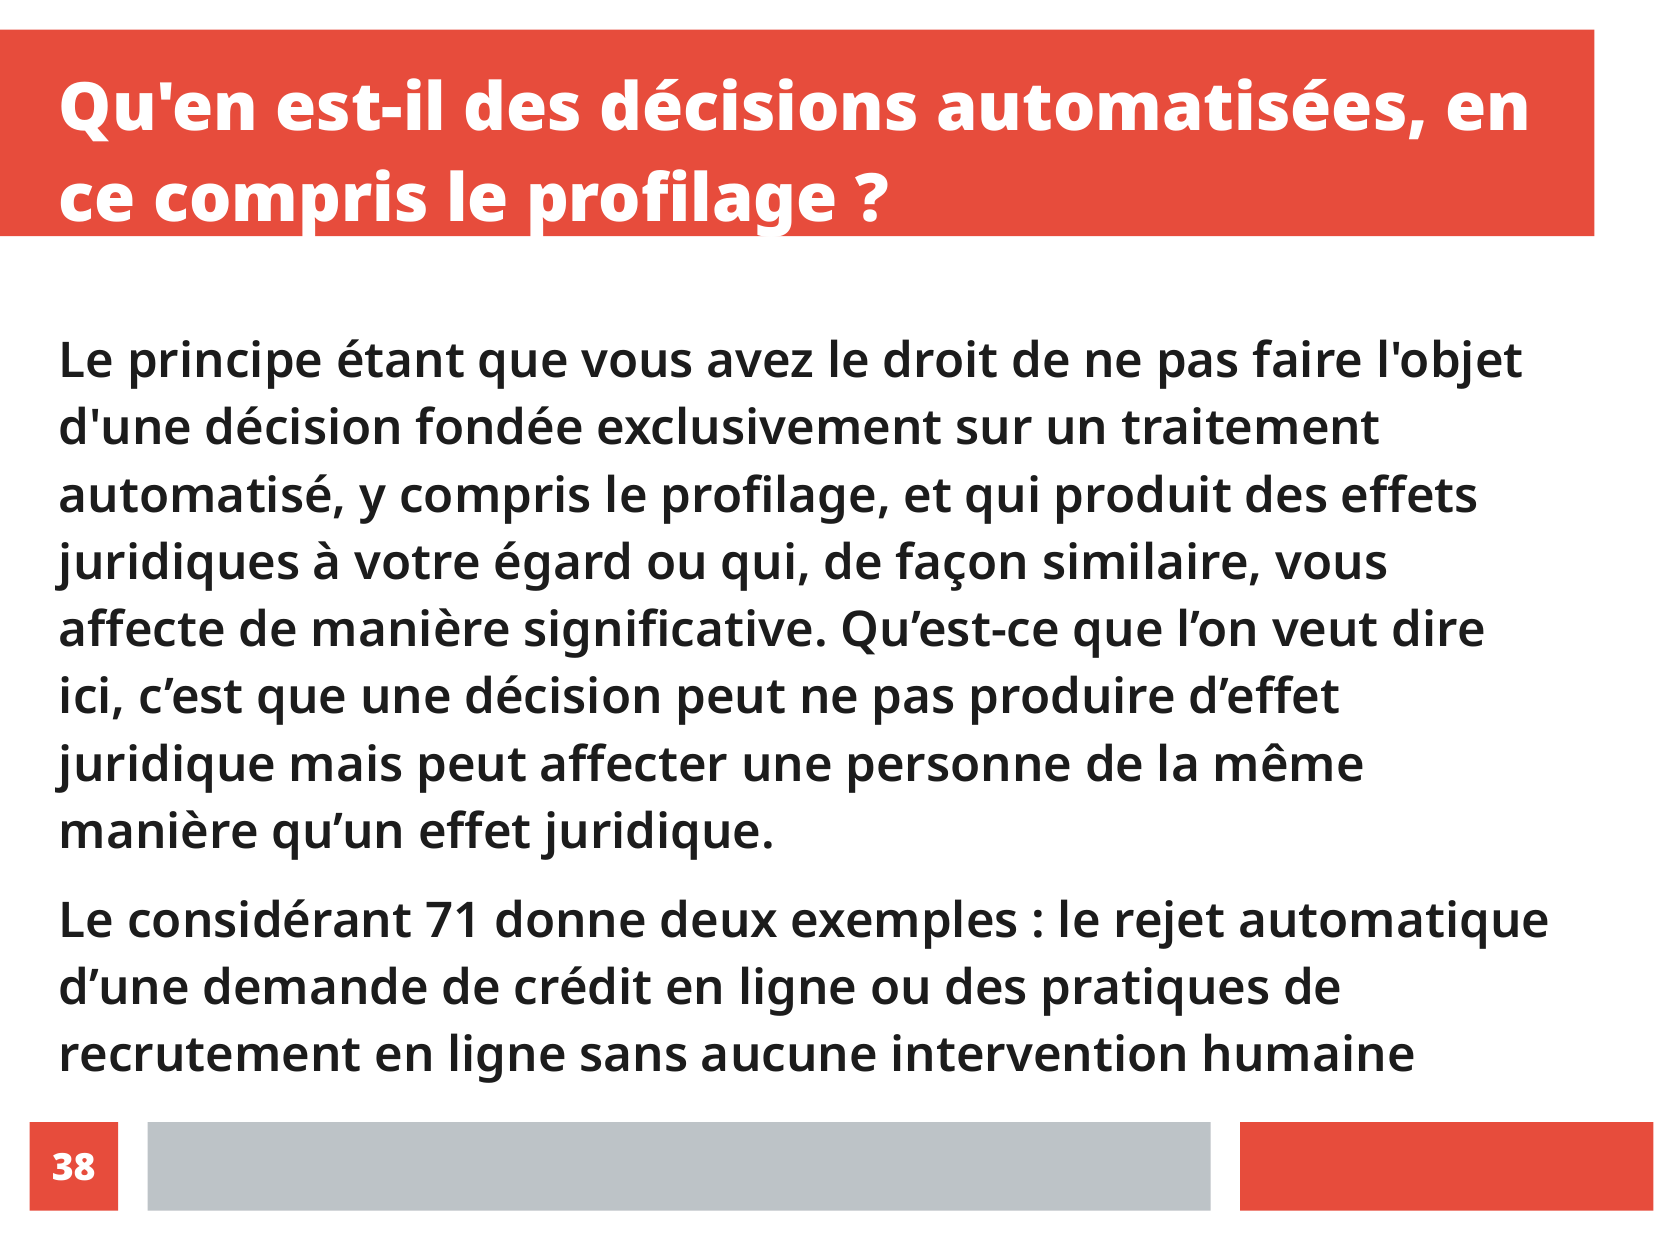

# Qu'en est-il des décisions automatisées, en ce compris le profilage ?
Le principe étant que vous avez le droit de ne pas faire l'objet d'une décision fondée exclusivement sur un traitement automatisé, y compris le profilage, et qui produit des effets juridiques à votre égard ou qui, de façon similaire, vous affecte de manière significative. Qu’est-ce que l’on veut dire ici, c’est que une décision peut ne pas produire d’effet juridique mais peut affecter une personne de la même manière qu’un effet juridique.
Le considérant 71 donne deux exemples : le rejet automatique d’une demande de crédit en ligne ou des pratiques de recrutement en ligne sans aucune intervention humaine
38